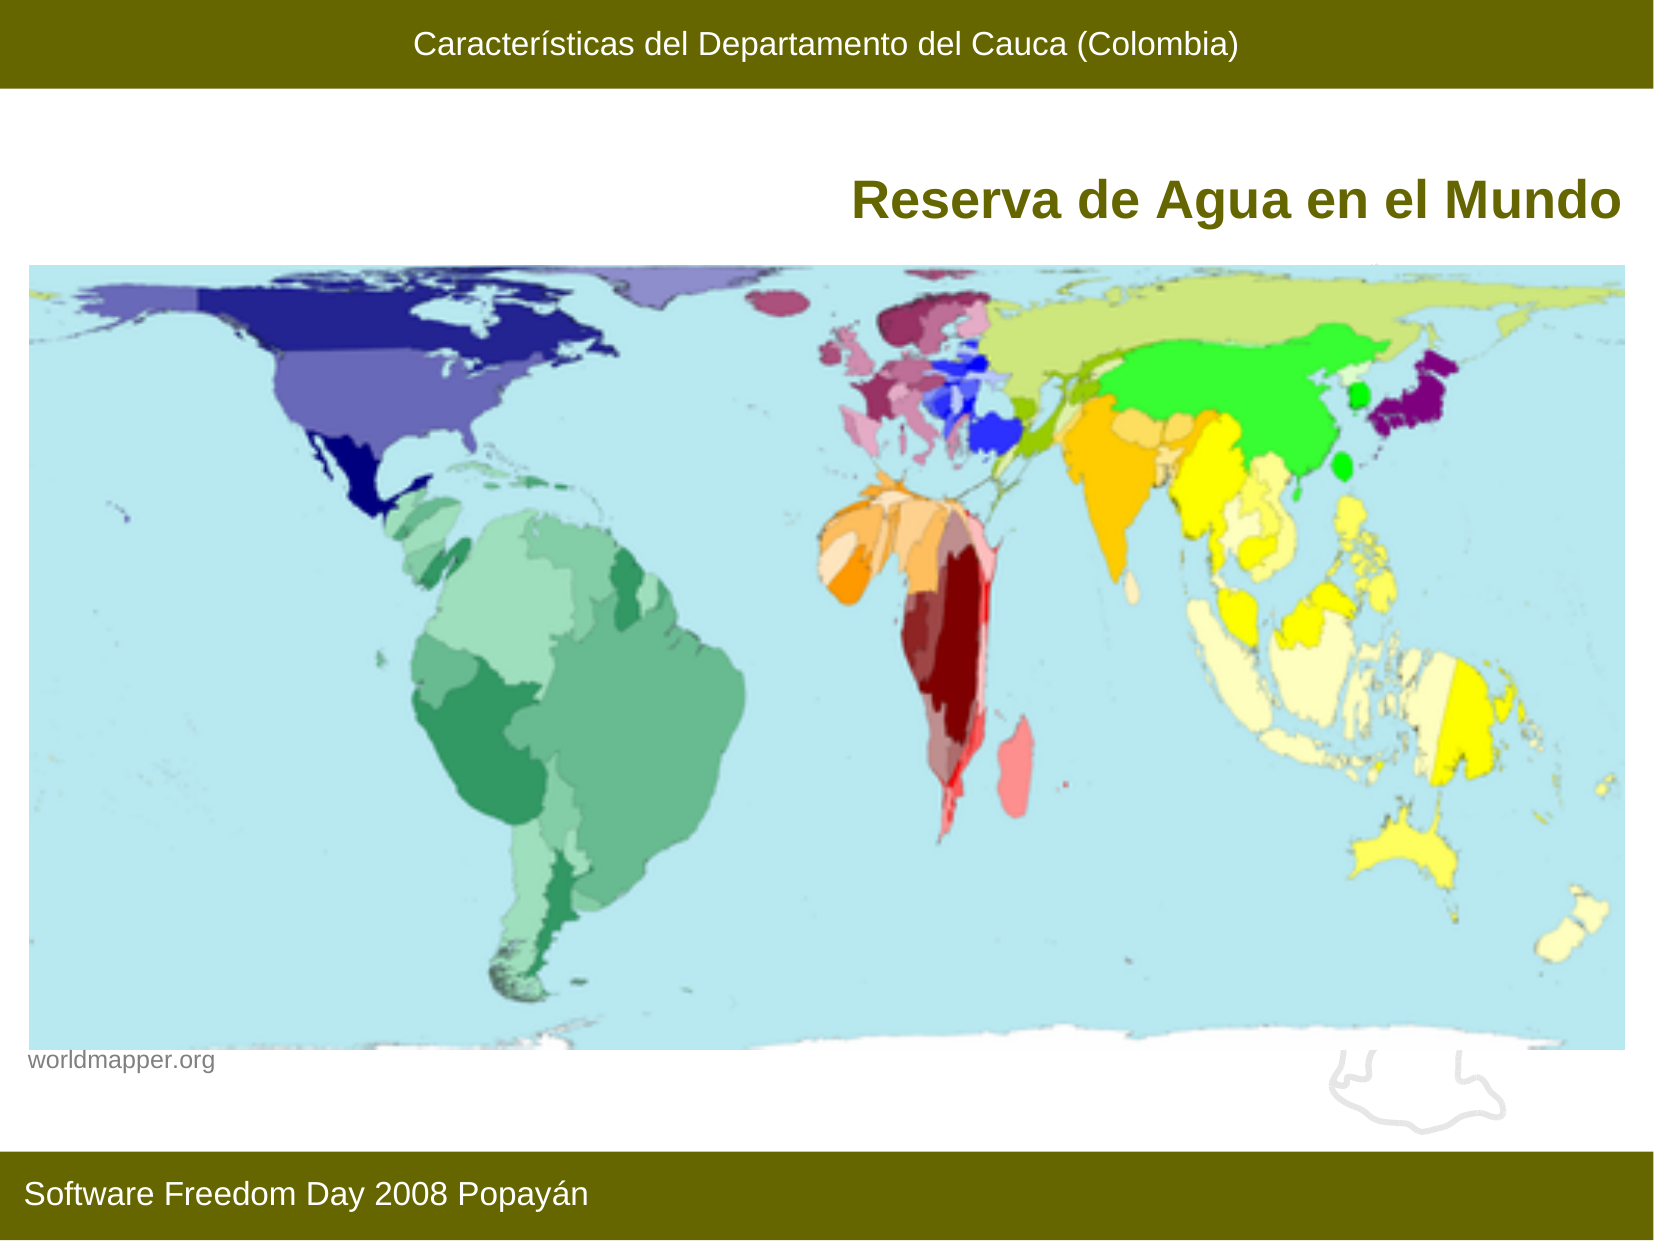

# Reserva de Agua en el Mundo
worldmapper.org